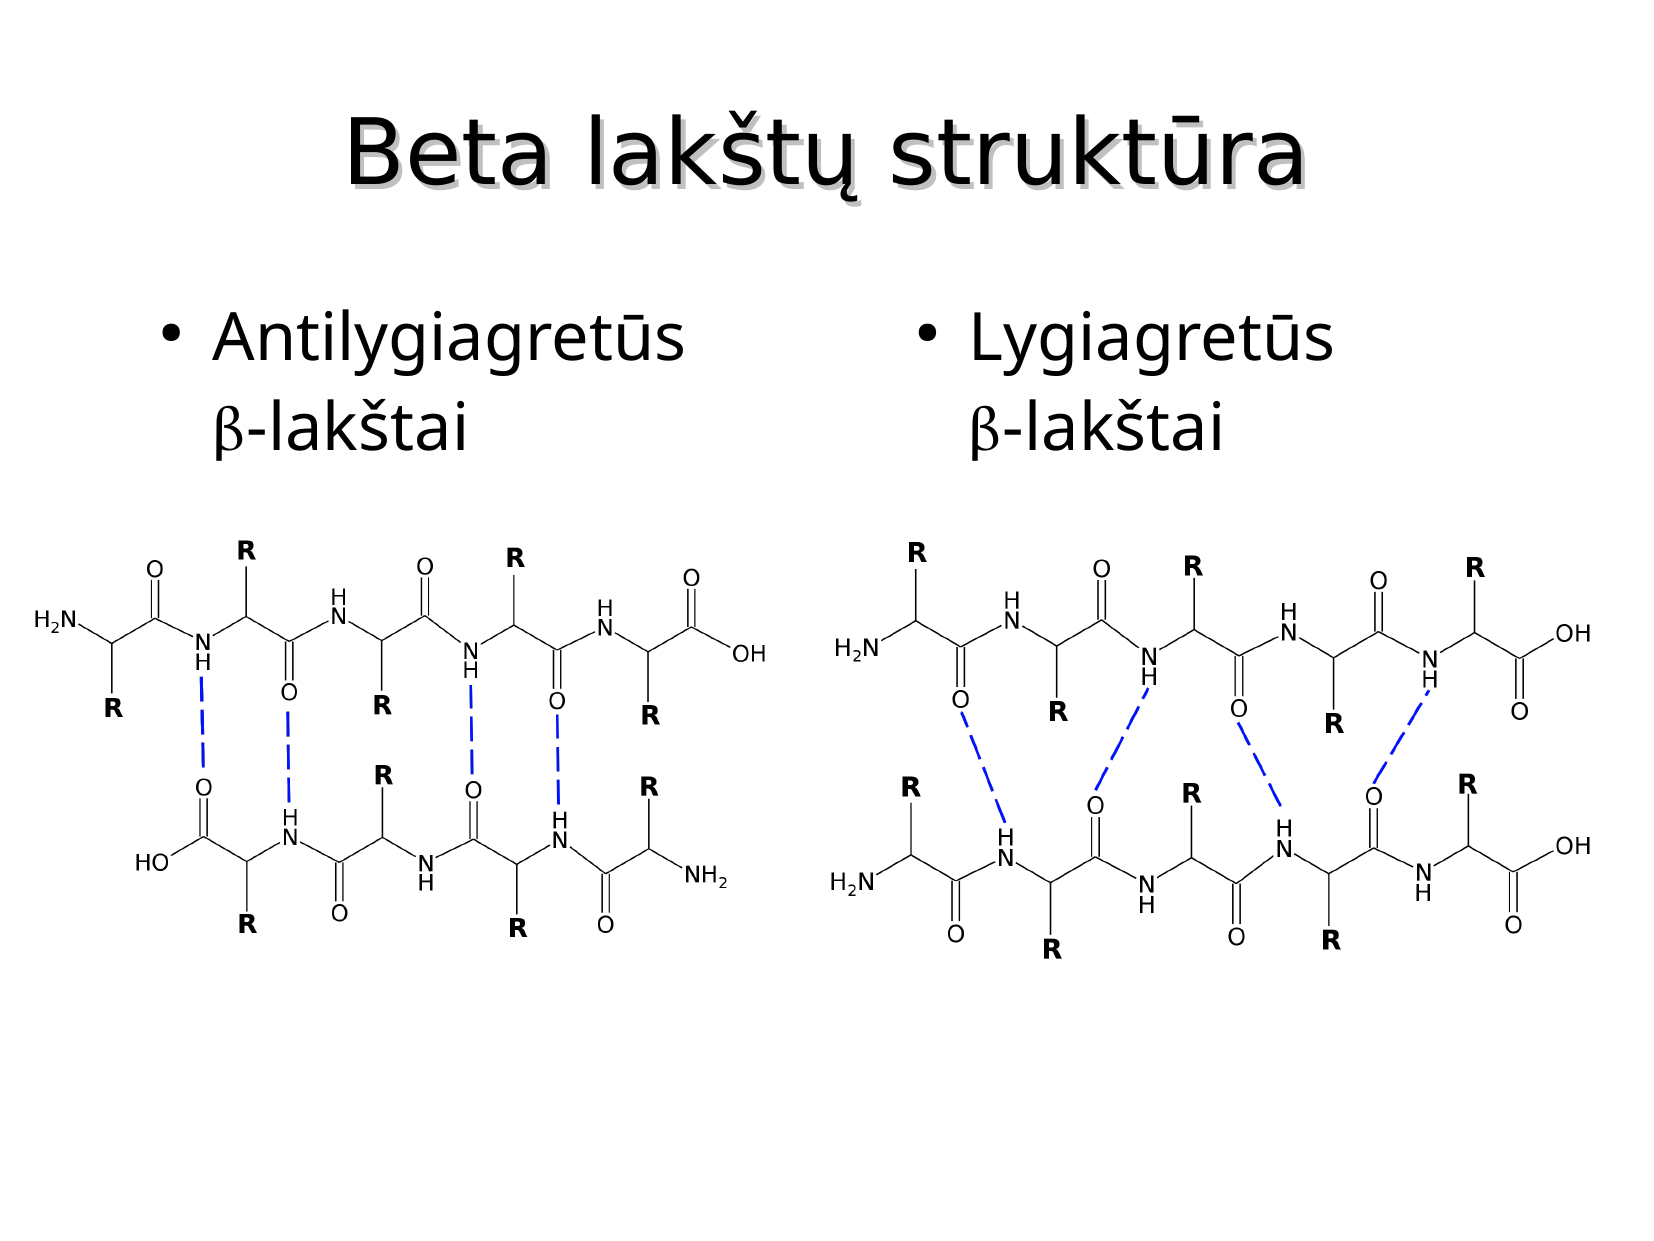

# Beta lakštų struktūra
Antilygiagretūs
-lakštai
Lygiagretūs
-lakštai